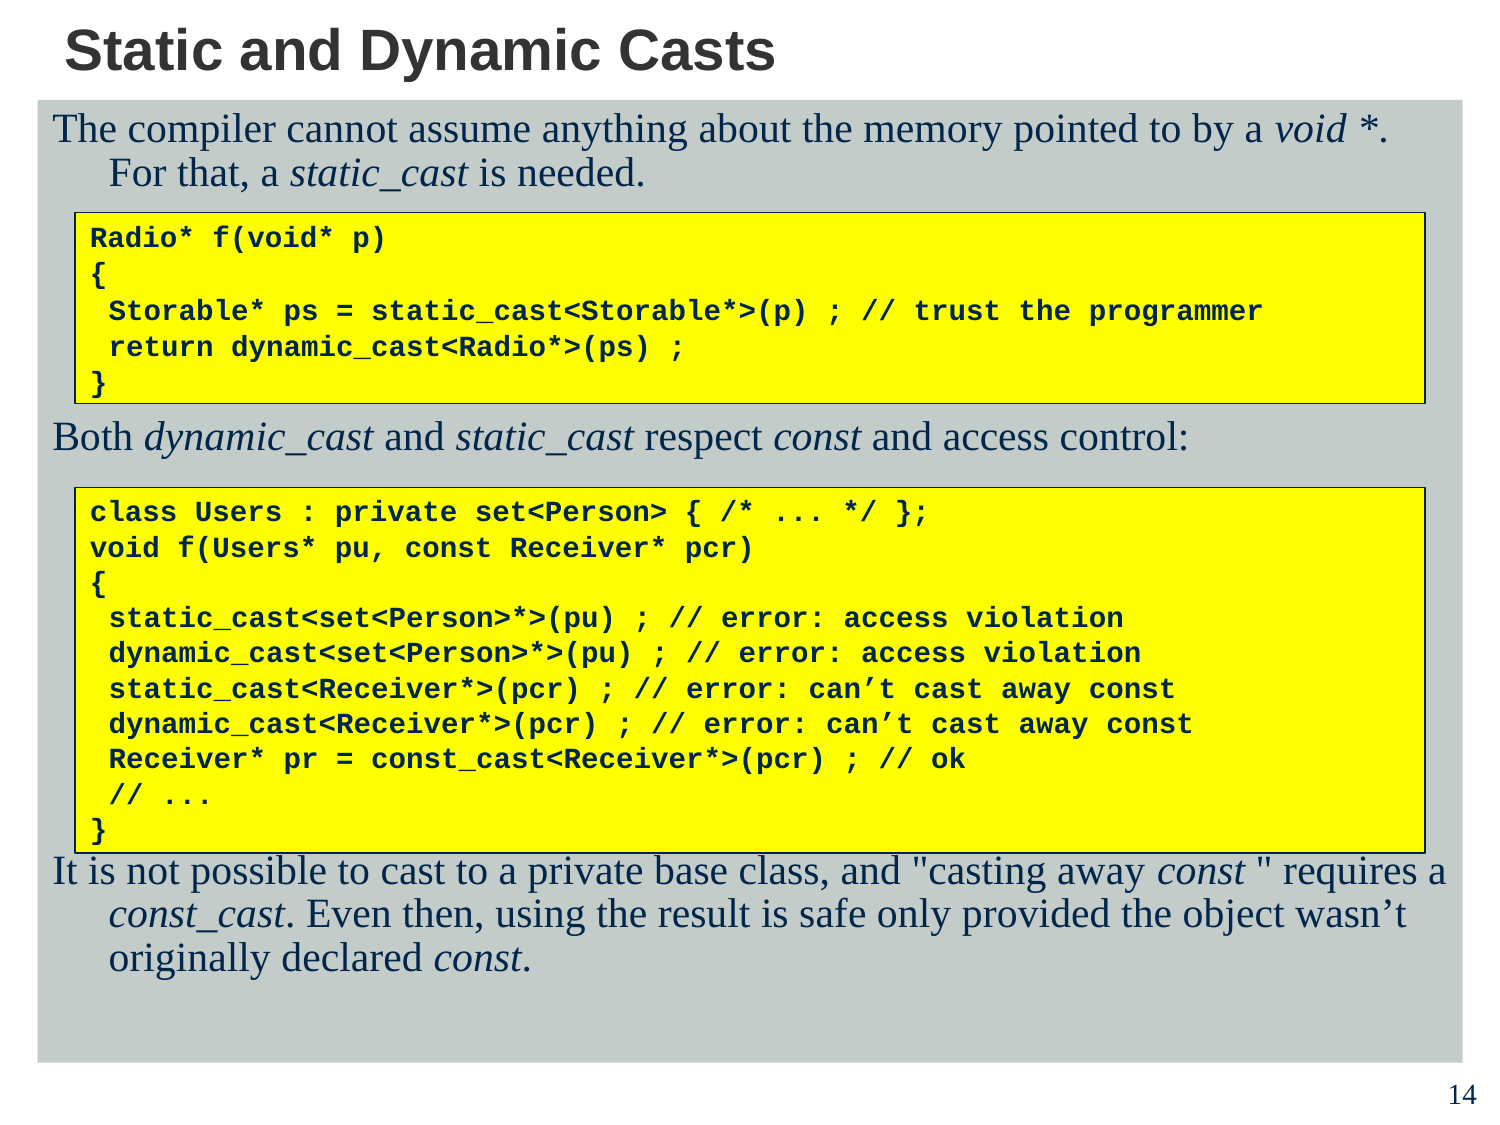

# Static and Dynamic Casts
The compiler cannot assume anything about the memory pointed to by a void *. For that, a static_cast is needed.
Both dynamic_cast and static_cast respect const and access control:
It is not possible to cast to a private base class, and "casting away const " requires a const_cast. Even then, using the result is safe only provided the object wasn’t originally declared const.
Radio* f(void* p)
{
	Storable* ps = static_cast<Storable*>(p) ; // trust the programmer
	return dynamic_cast<Radio*>(ps) ;
}
class Users : private set<Person> { /* ... */ };
void f(Users* pu, const Receiver* pcr)
{
	static_cast<set<Person>*>(pu) ; // error: access violation
	dynamic_cast<set<Person>*>(pu) ; // error: access violation
	static_cast<Receiver*>(pcr) ; // error: can’t cast away const
	dynamic_cast<Receiver*>(pcr) ; // error: can’t cast away const
	Receiver* pr = const_cast<Receiver*>(pcr) ; // ok
	// ...
}